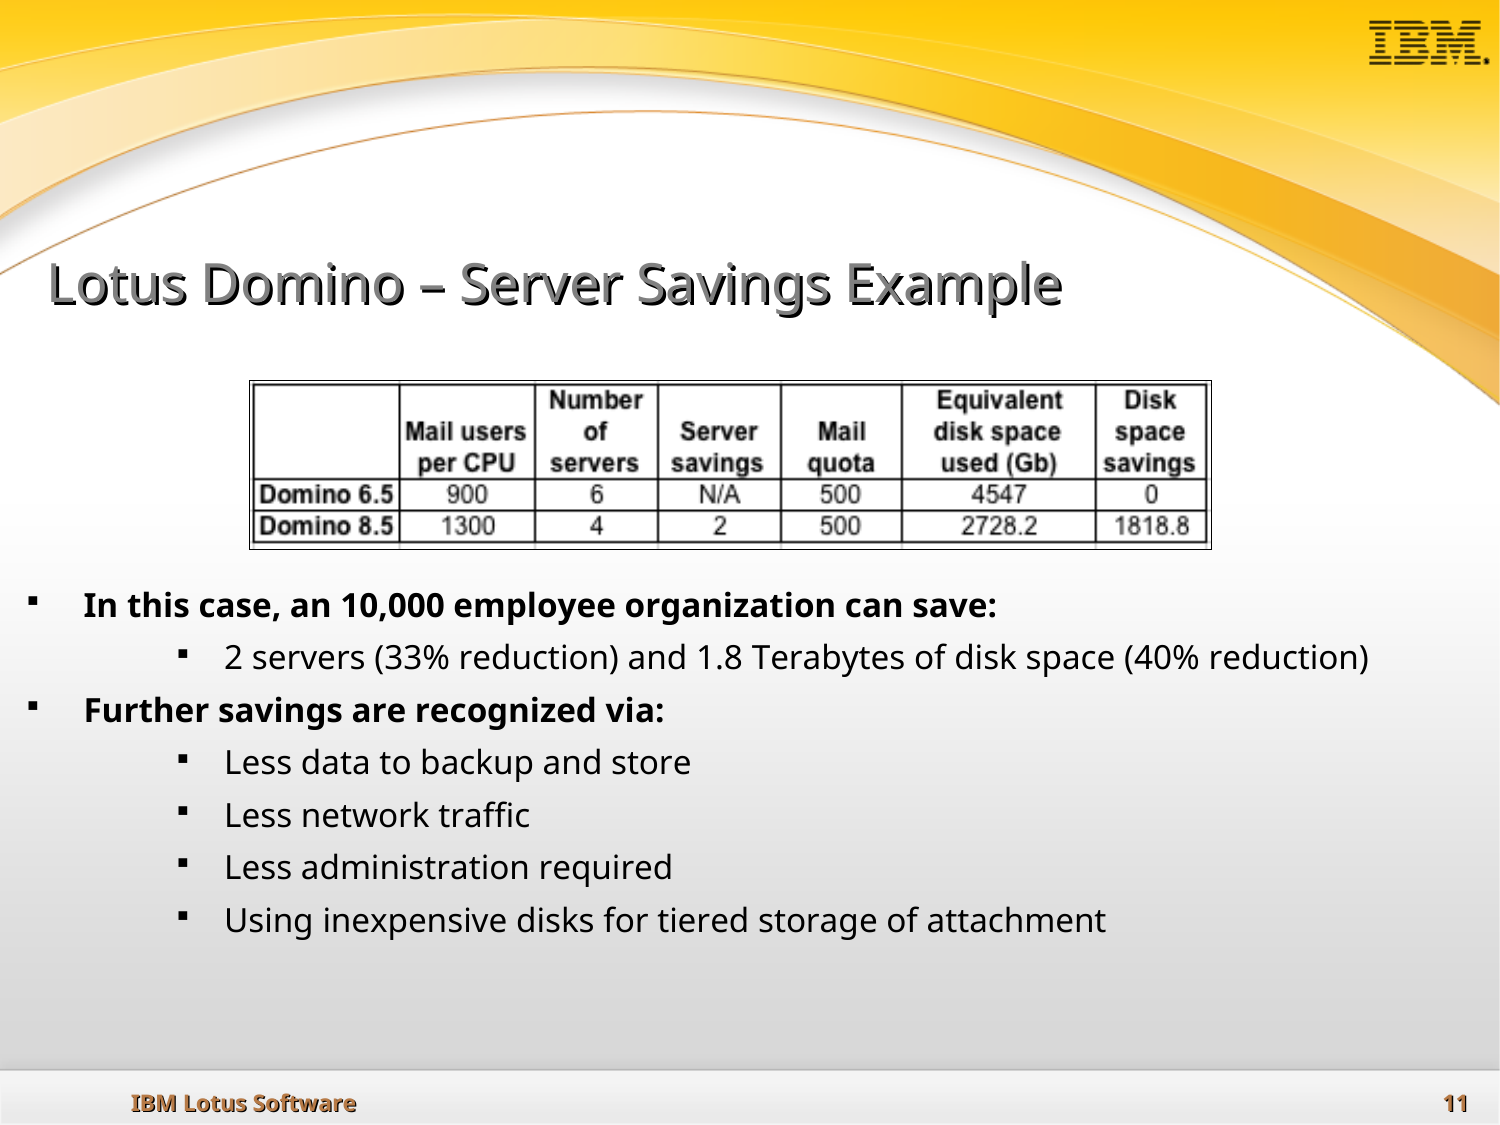

# Lotus Domino – Server Savings Example
In this case, an 10,000 employee organization can save:
2 servers (33% reduction) and 1.8 Terabytes of disk space (40% reduction)
Further savings are recognized via:
Less data to backup and store
Less network traffic
Less administration required
Using inexpensive disks for tiered storage of attachment
IBM Lotus Software
11